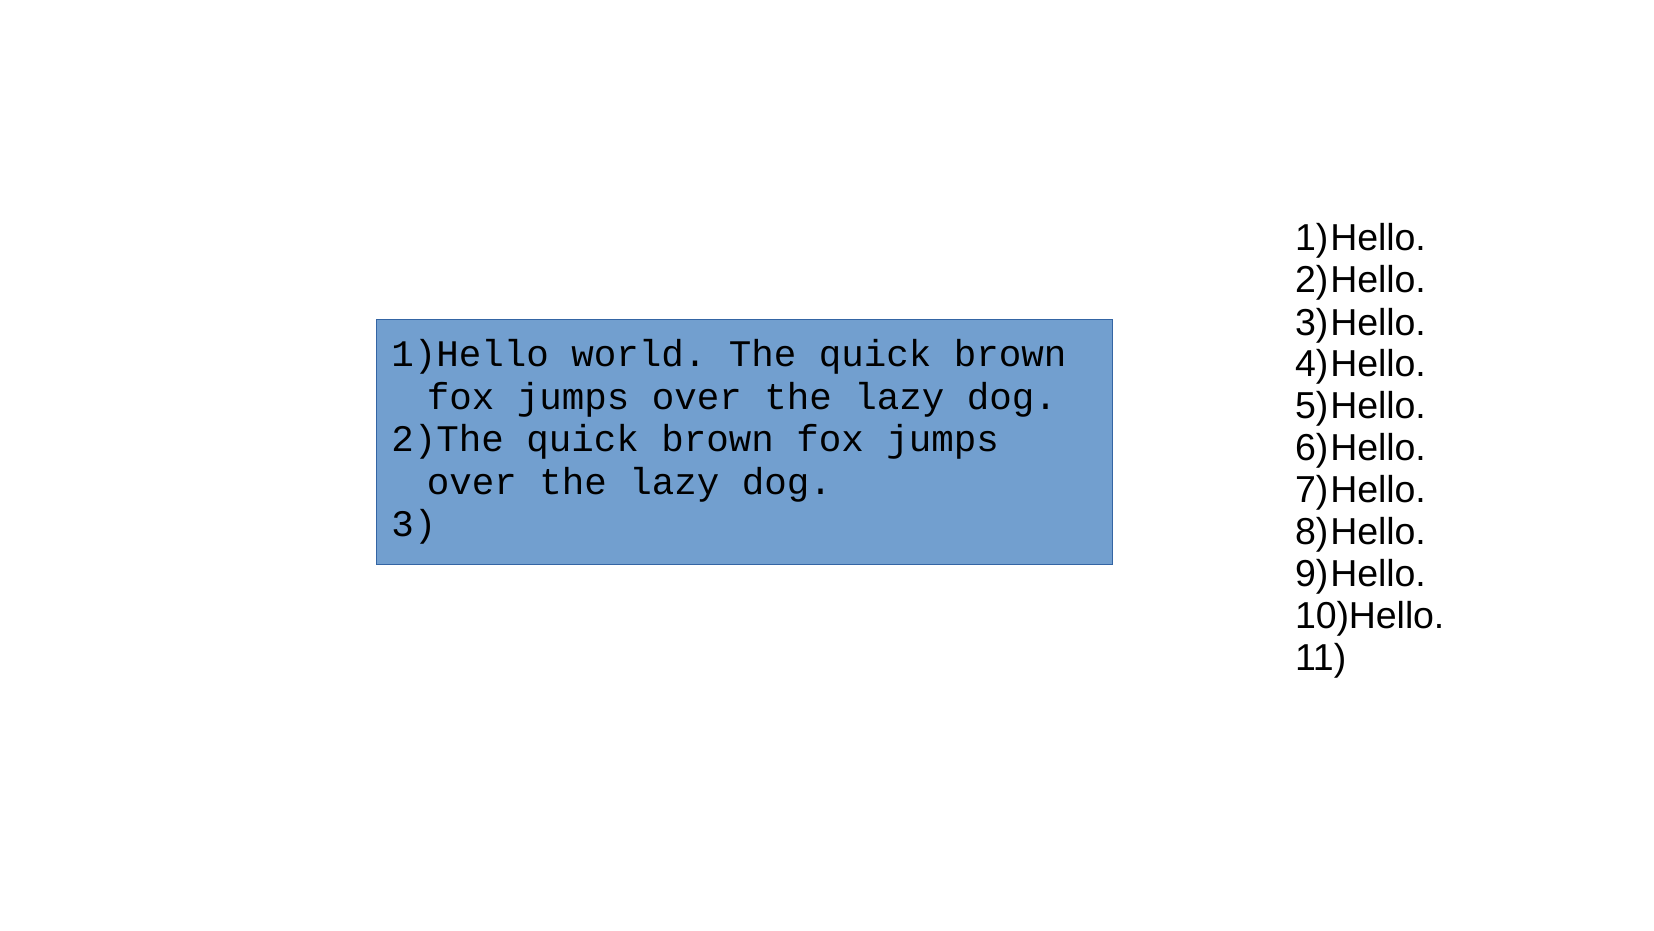

#
Hello.
Hello.
Hello.
Hello.
Hello.
Hello.
Hello.
Hello.
Hello.
Hello.
Hello world. The quick brown fox jumps over the lazy dog.
The quick brown fox jumps over the lazy dog.